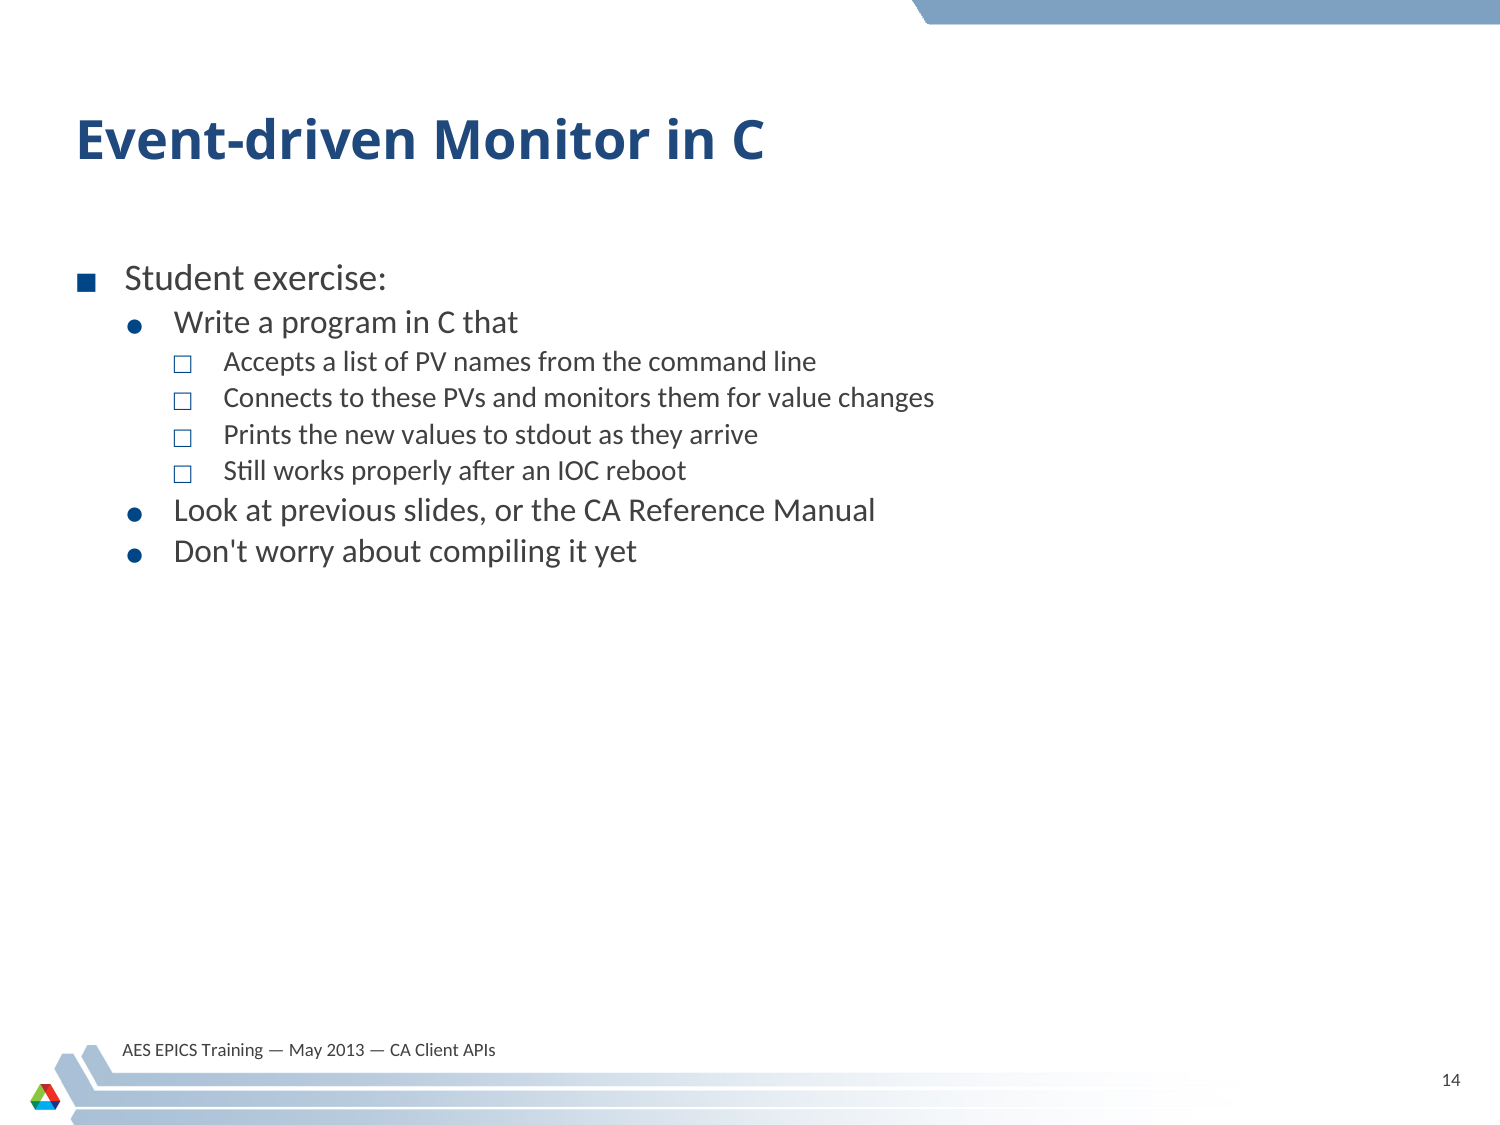

# Event-driven Monitor in C
Student exercise:
Write a program in C that
Accepts a list of PV names from the command line
Connects to these PVs and monitors them for value changes
Prints the new values to stdout as they arrive
Still works properly after an IOC reboot
Look at previous slides, or the CA Reference Manual
Don't worry about compiling it yet
AES EPICS Training — May 2013 — CA Client APIs
14